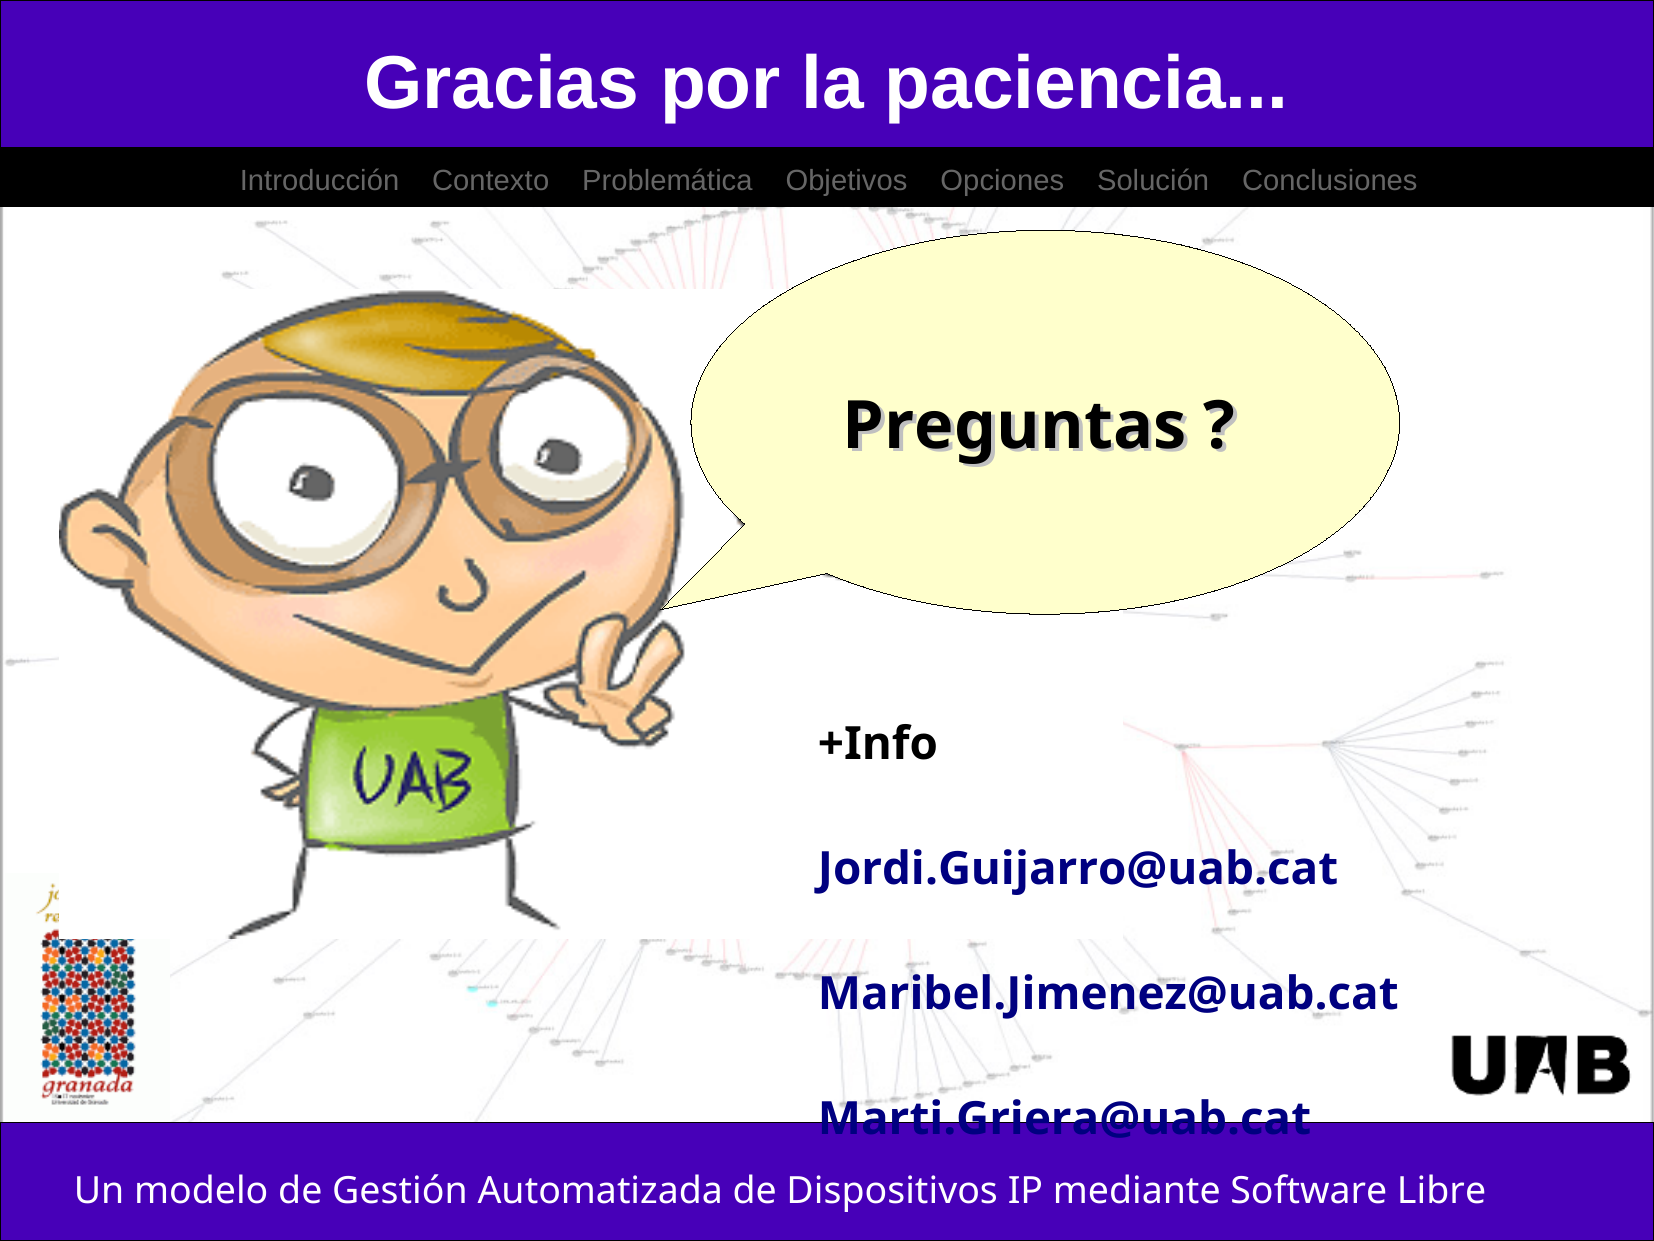

Gracias por la paciencia...
# Introducción Contexto Problemática Objetivos Opciones Solución Conclusiones
Preguntas ?
+Info
Jordi.Guijarro@uab.cat
Maribel.Jimenez@uab.cat
Marti.Griera@uab.cat